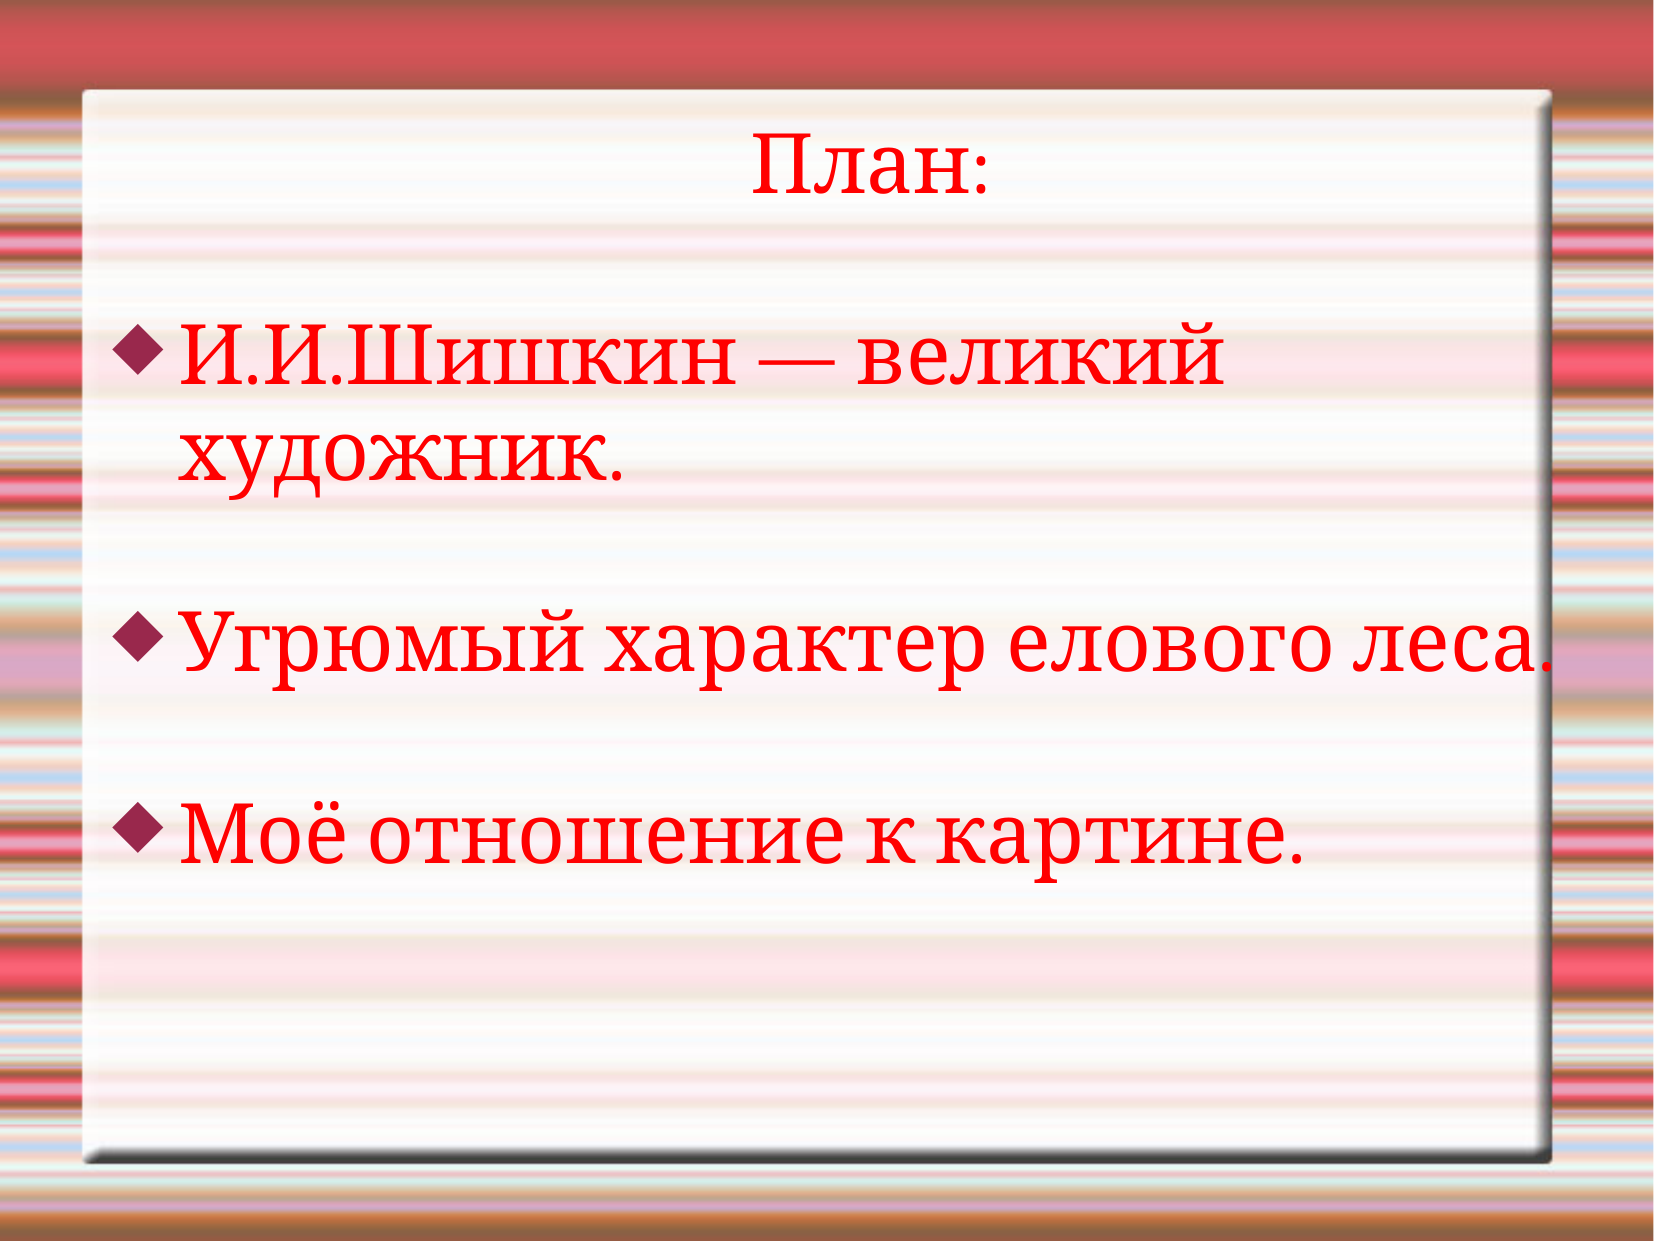

# План:
И.И.Шишкин — великий художник.
Угрюмый характер елового леса.
Моё отношение к картине.